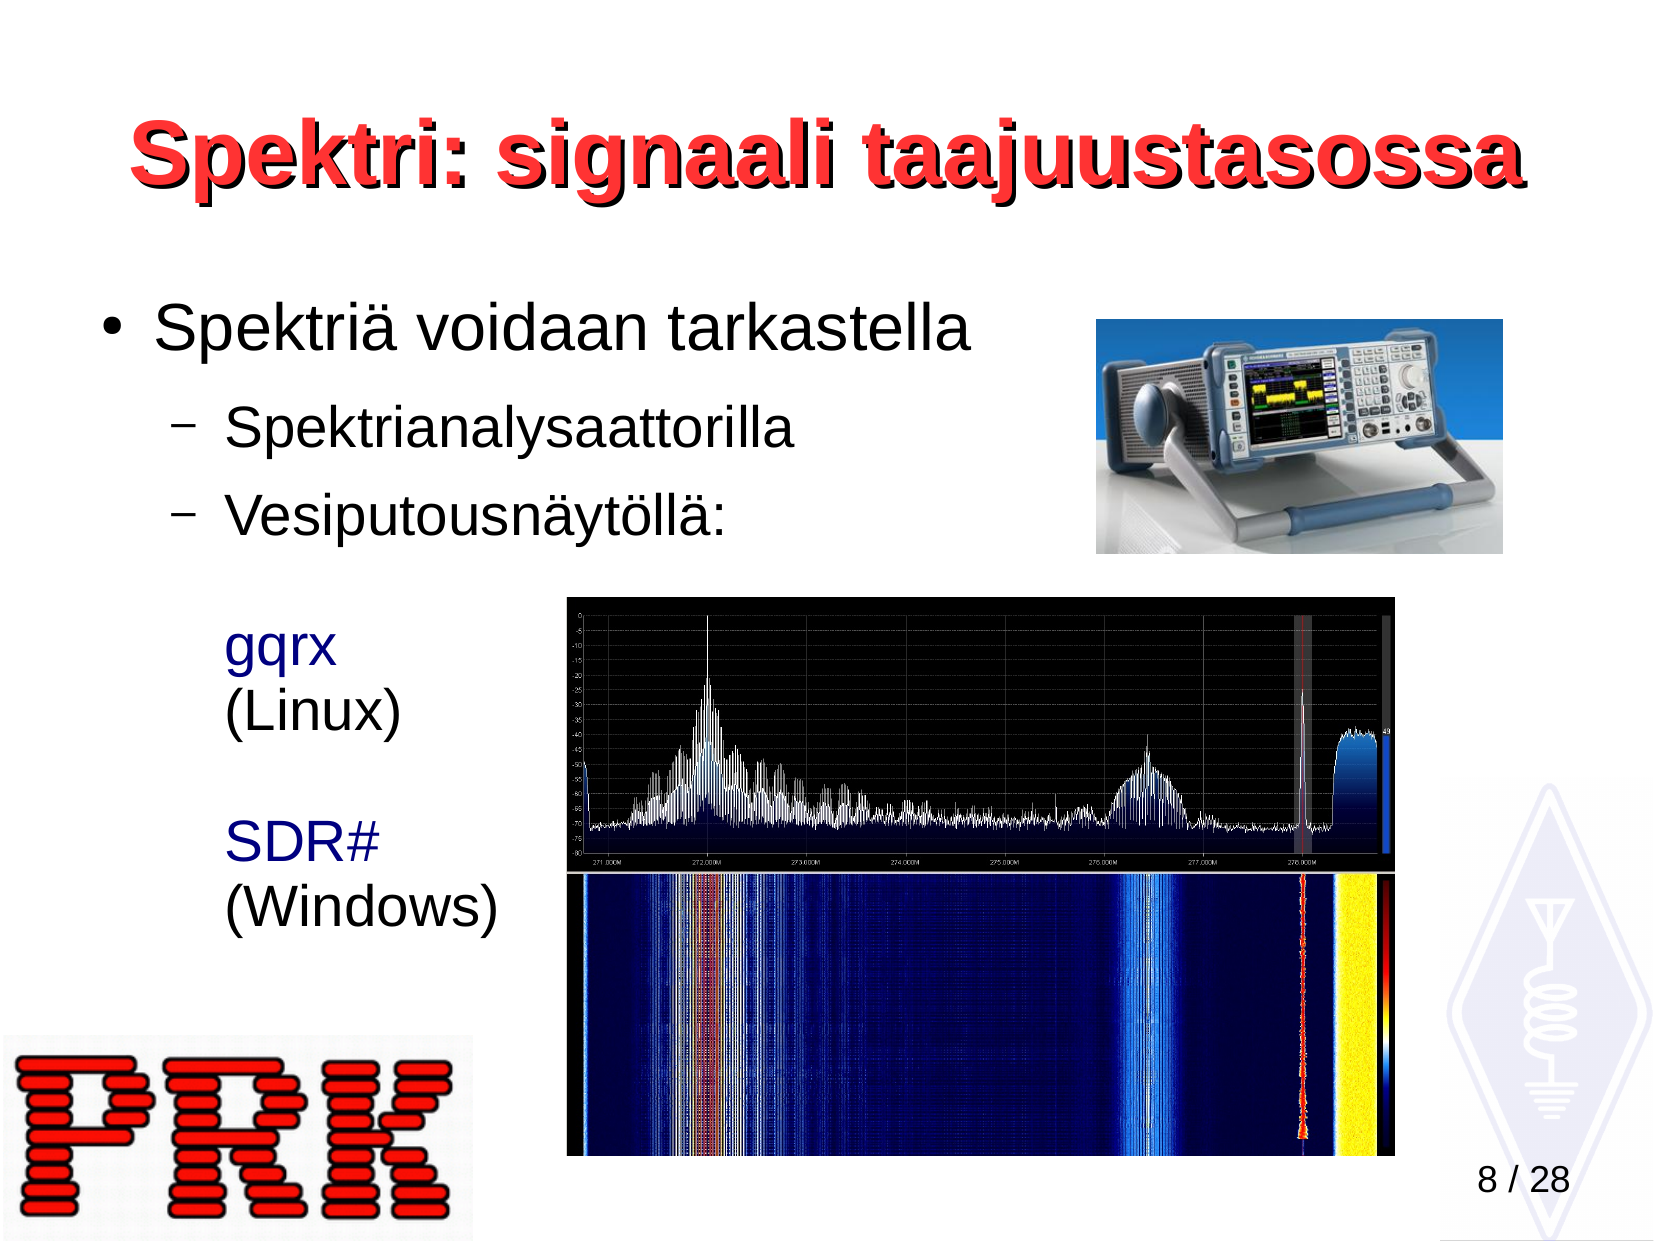

# Spektri: signaali taajuustasossa
Spektriä voidaan tarkastella
Spektrianalysaattorilla
Vesiputousnäytöllä:
gqrx
(Linux)
SDR#
(Windows)
8